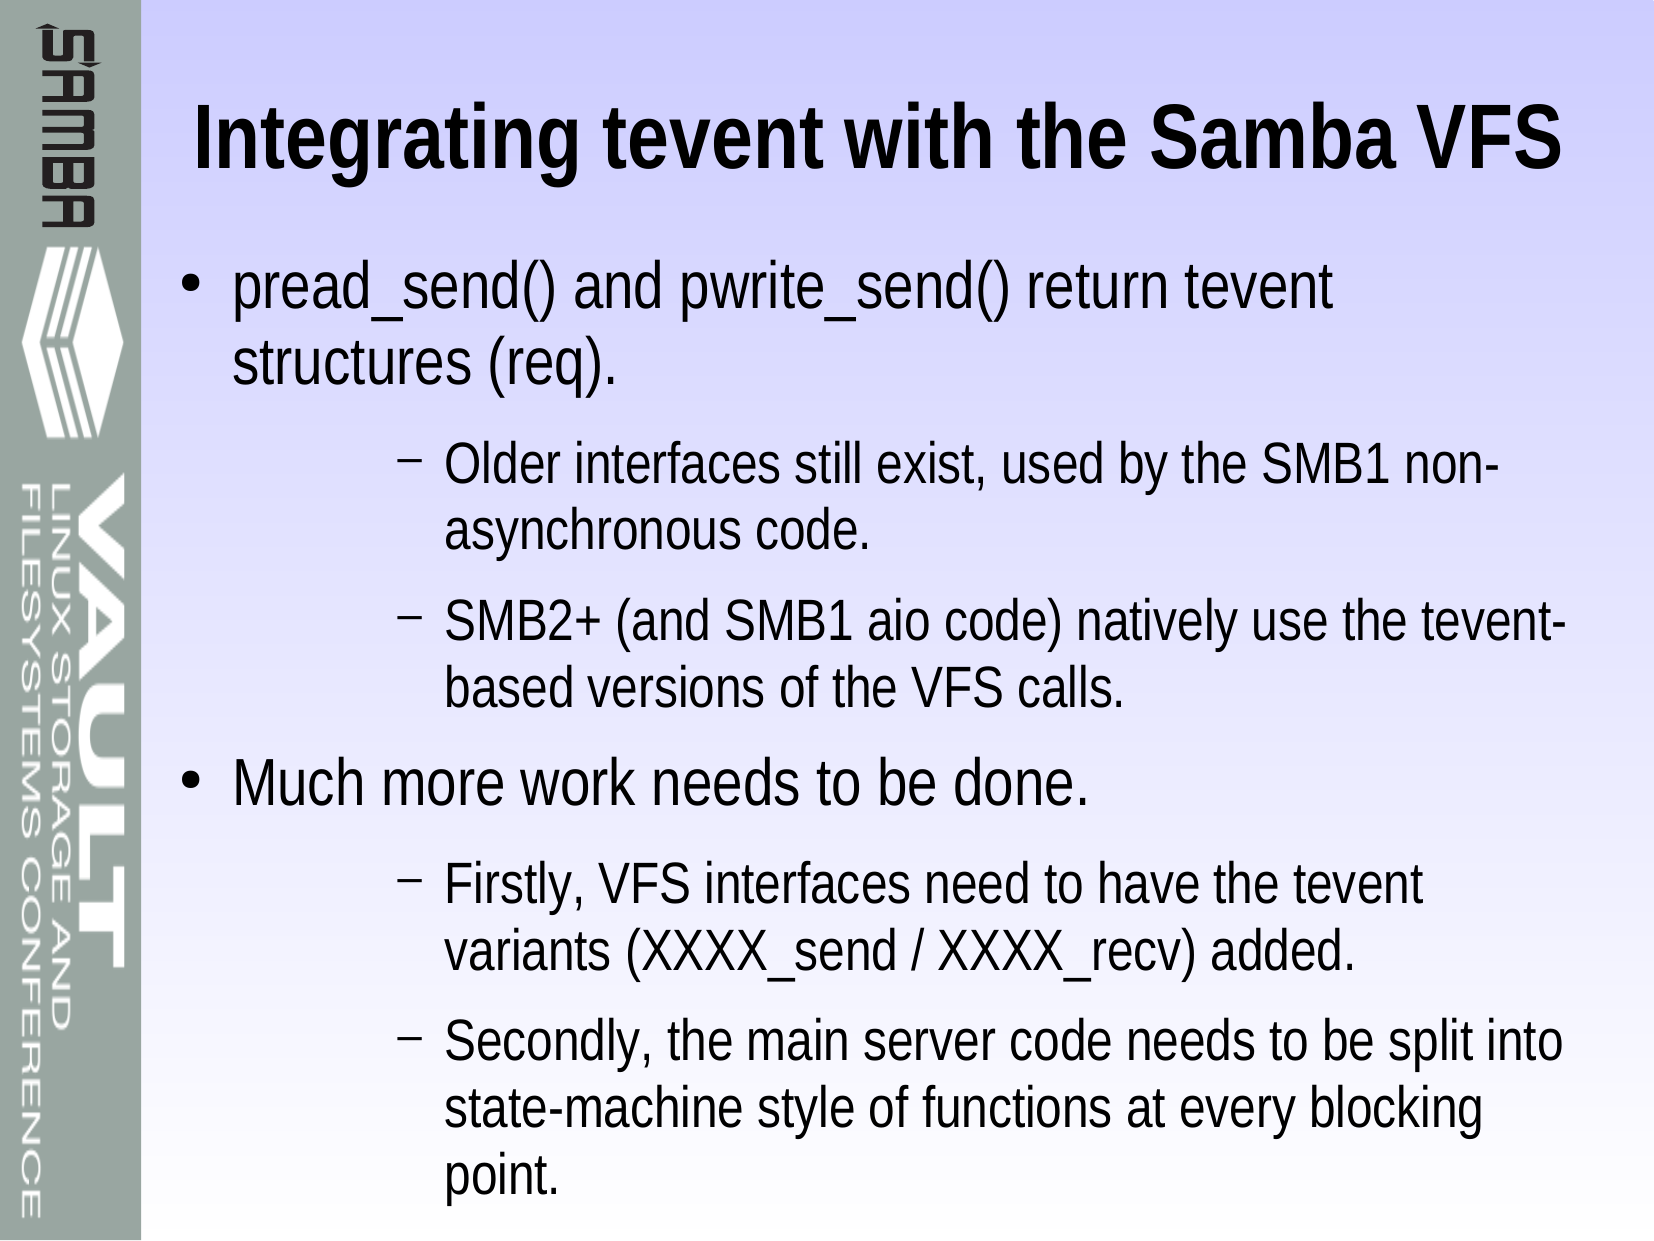

# Integrating tevent with the Samba VFS
pread_send() and pwrite_send() return tevent structures (req).
Older interfaces still exist, used by the SMB1 non-asynchronous code.
SMB2+ (and SMB1 aio code) natively use the tevent-based versions of the VFS calls.
Much more work needs to be done.
Firstly, VFS interfaces need to have the tevent variants (XXXX_send / XXXX_recv) added.
Secondly, the main server code needs to be split into state-machine style of functions at every blocking point.